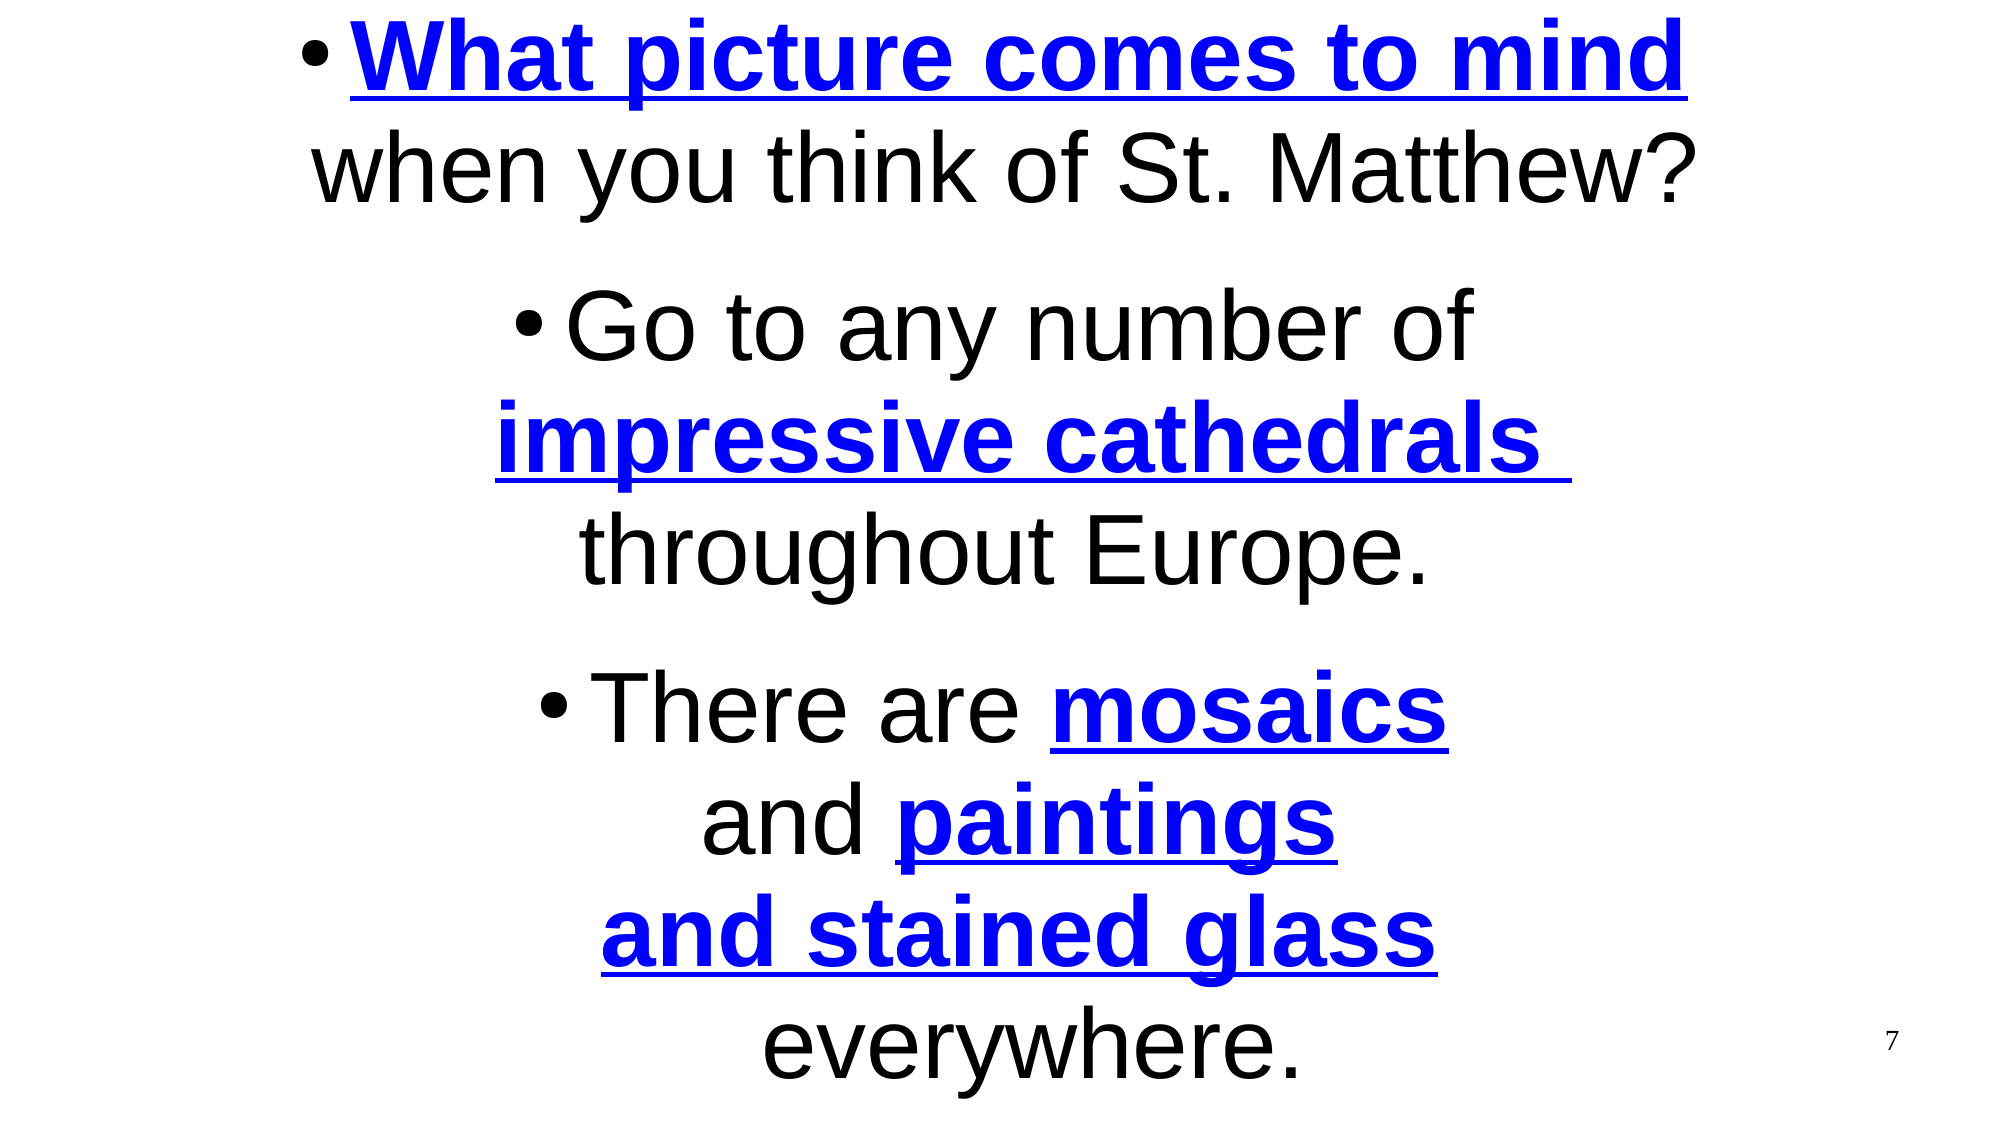

# What picture comes to mind when you think of St. Matthew?
Go to any number of
impressive cathedrals
throughout Europe.
There are mosaics
and paintings
and stained glass
everywhere.
7